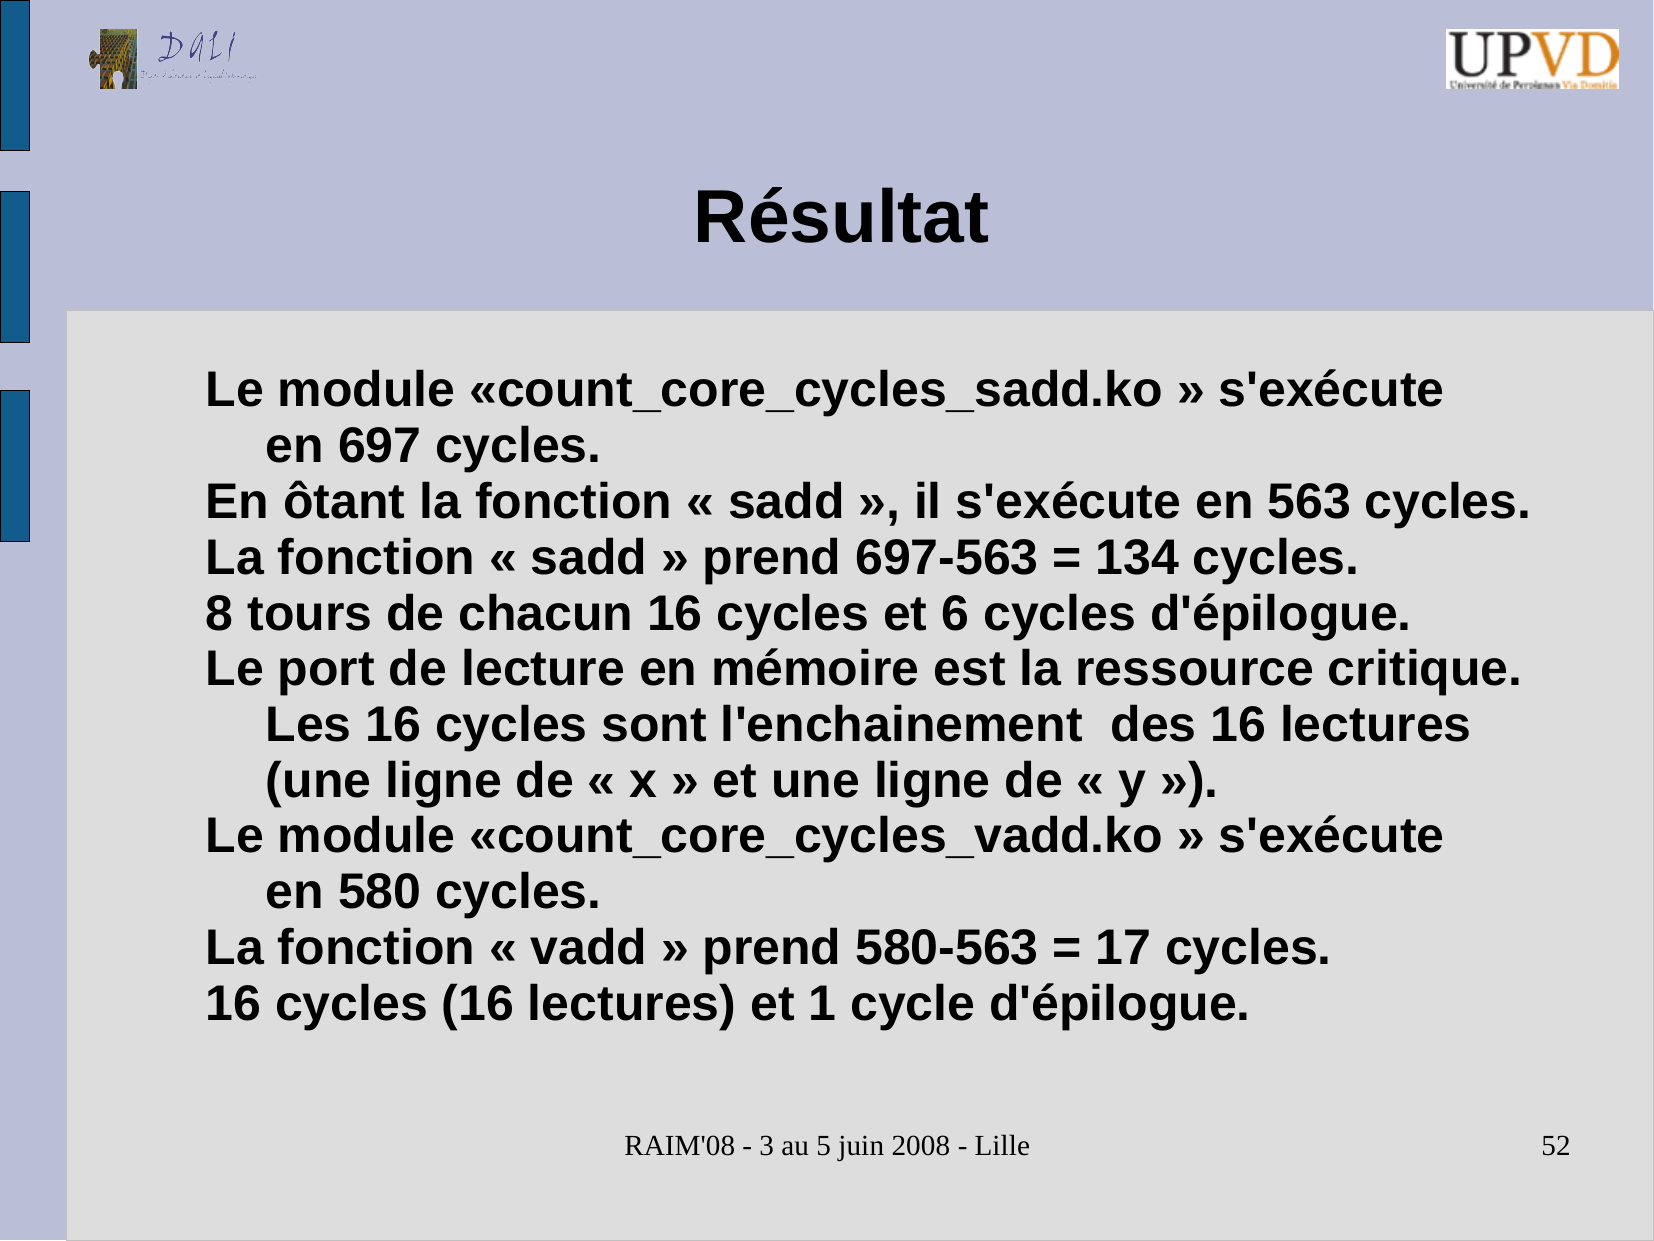

Résultat
 Le module «count_core_cycles_sadd.ko » s'exécute
	en 697 cycles.
 En ôtant la fonction « sadd », il s'exécute en 563 cycles.
 La fonction « sadd » prend 697-563 = 134 cycles.
 8 tours de chacun 16 cycles et 6 cycles d'épilogue.
 Le port de lecture en mémoire est la ressource critique.
	Les 16 cycles sont l'enchainement  des 16 lectures
	(une ligne de « x » et une ligne de « y »).
 Le module «count_core_cycles_vadd.ko » s'exécute
	en 580 cycles.
 La fonction « vadd » prend 580-563 = 17 cycles.
 16 cycles (16 lectures) et 1 cycle d'épilogue.
RAIM'08 - 3 au 5 juin 2008 - Lille
52